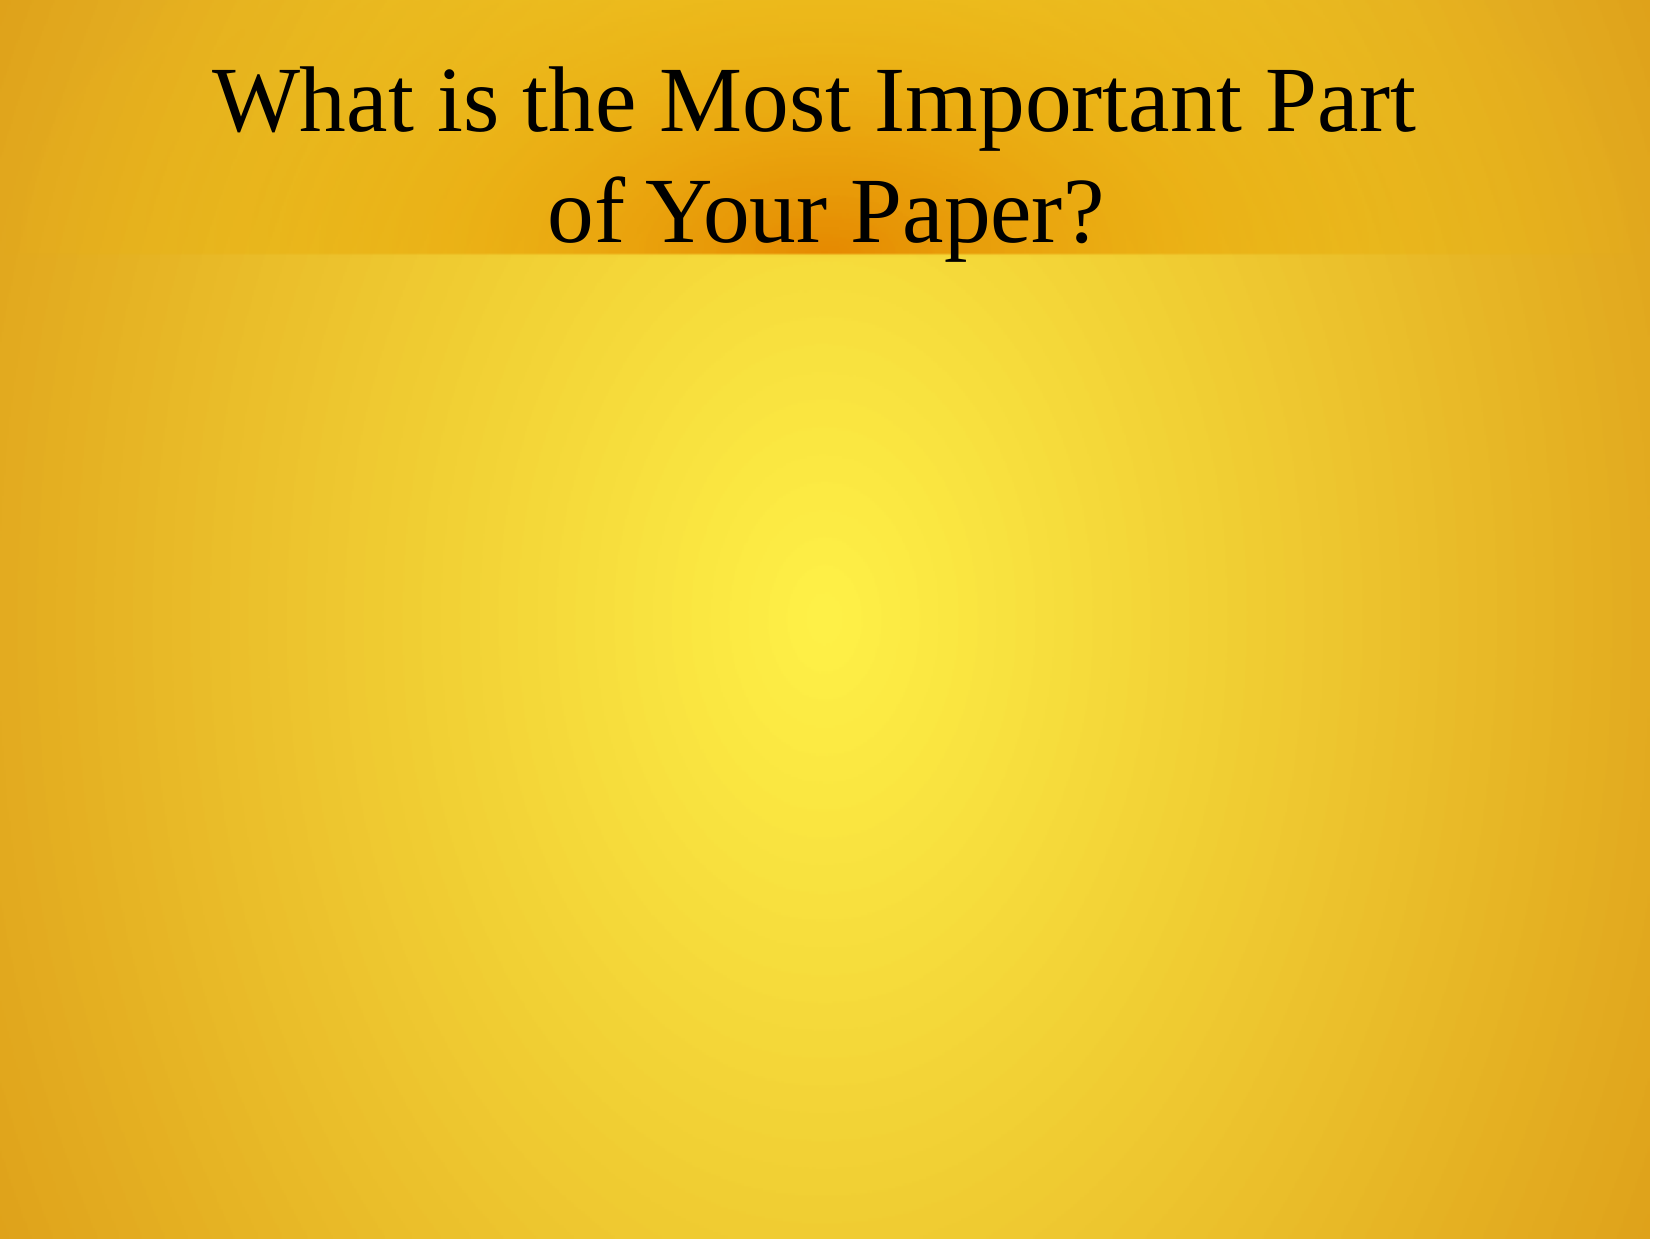

What is the Most Important Part
of Your Paper?